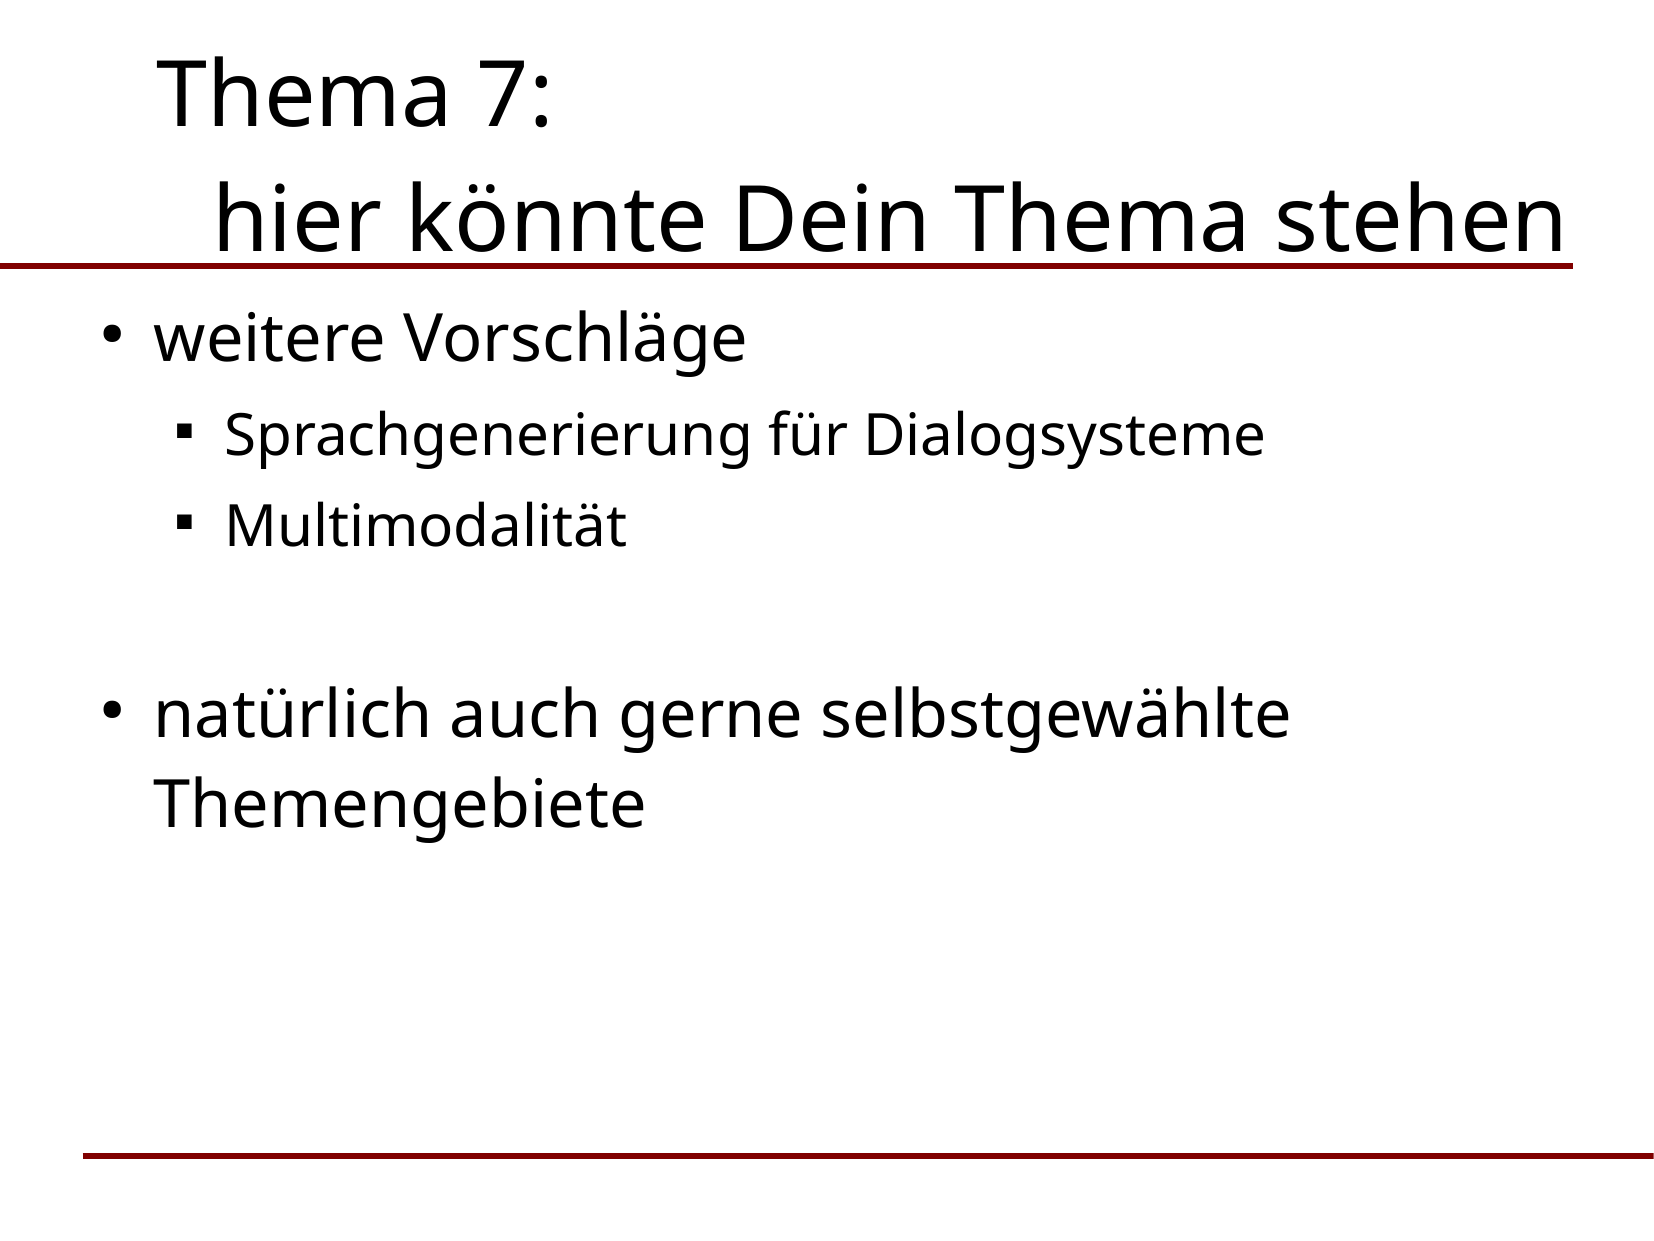

# Thema 7: hier könnte Dein Thema stehen
weitere Vorschläge
Sprachgenerierung für Dialogsysteme
Multimodalität
natürlich auch gerne selbstgewählte Themengebiete